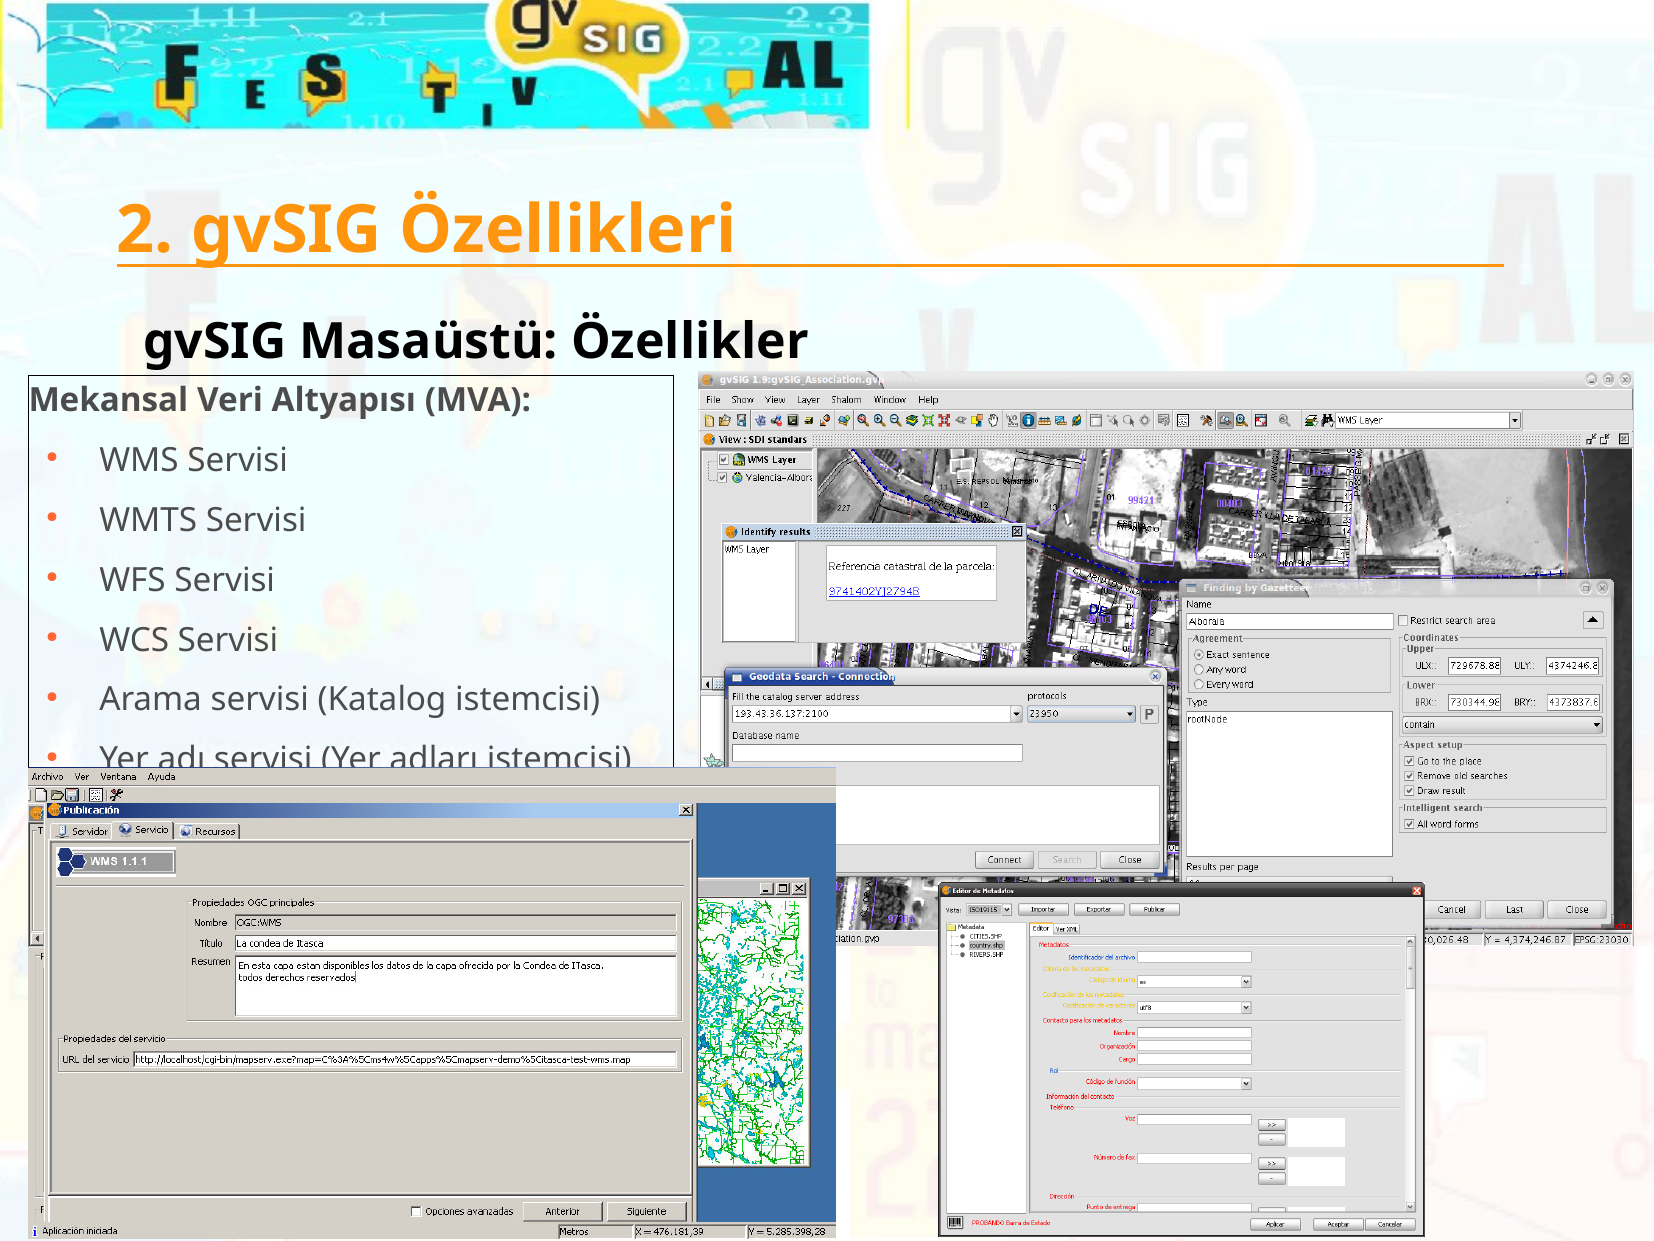

# 2. gvSIG Özellikleri
gvSIG Masaüstü: Özellikler
Mekansal Veri Altyapısı (MVA):
WMS Servisi
WMTS Servisi
WFS Servisi
WCS Servisi
Arama servisi (Katalog istemcisi)
Yer adı servisi (Yer adları istemcisi)